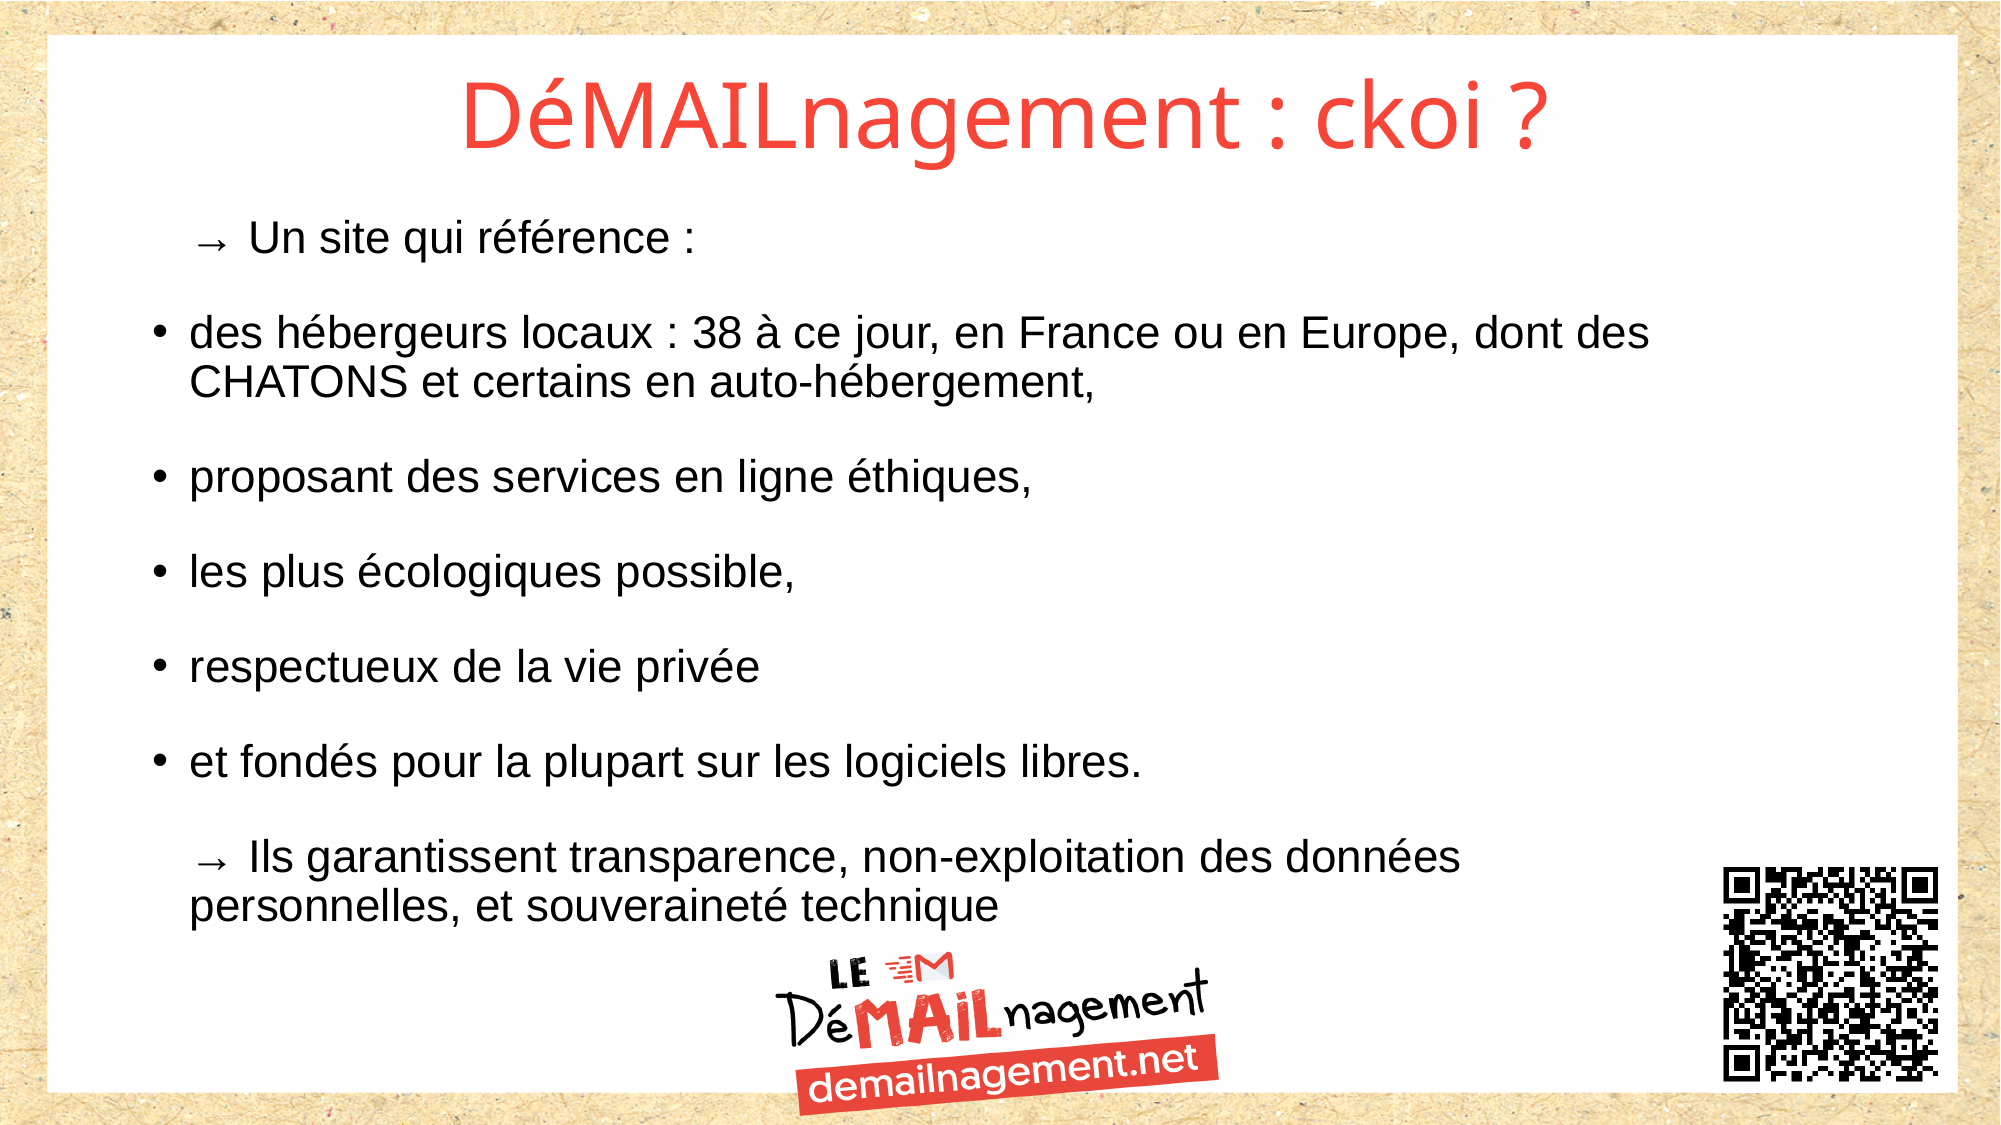

# DéMAILnagement : ckoi ?
→ Un site qui référence :
des hébergeurs locaux : 38 à ce jour, en France ou en Europe, dont des CHATONS et certains en auto-hébergement,
proposant des services en ligne éthiques,
les plus écologiques possible,
respectueux de la vie privée
et fondés pour la plupart sur les logiciels libres.
→ Ils garantissent transparence, non-exploitation des données
personnelles, et souveraineté technique